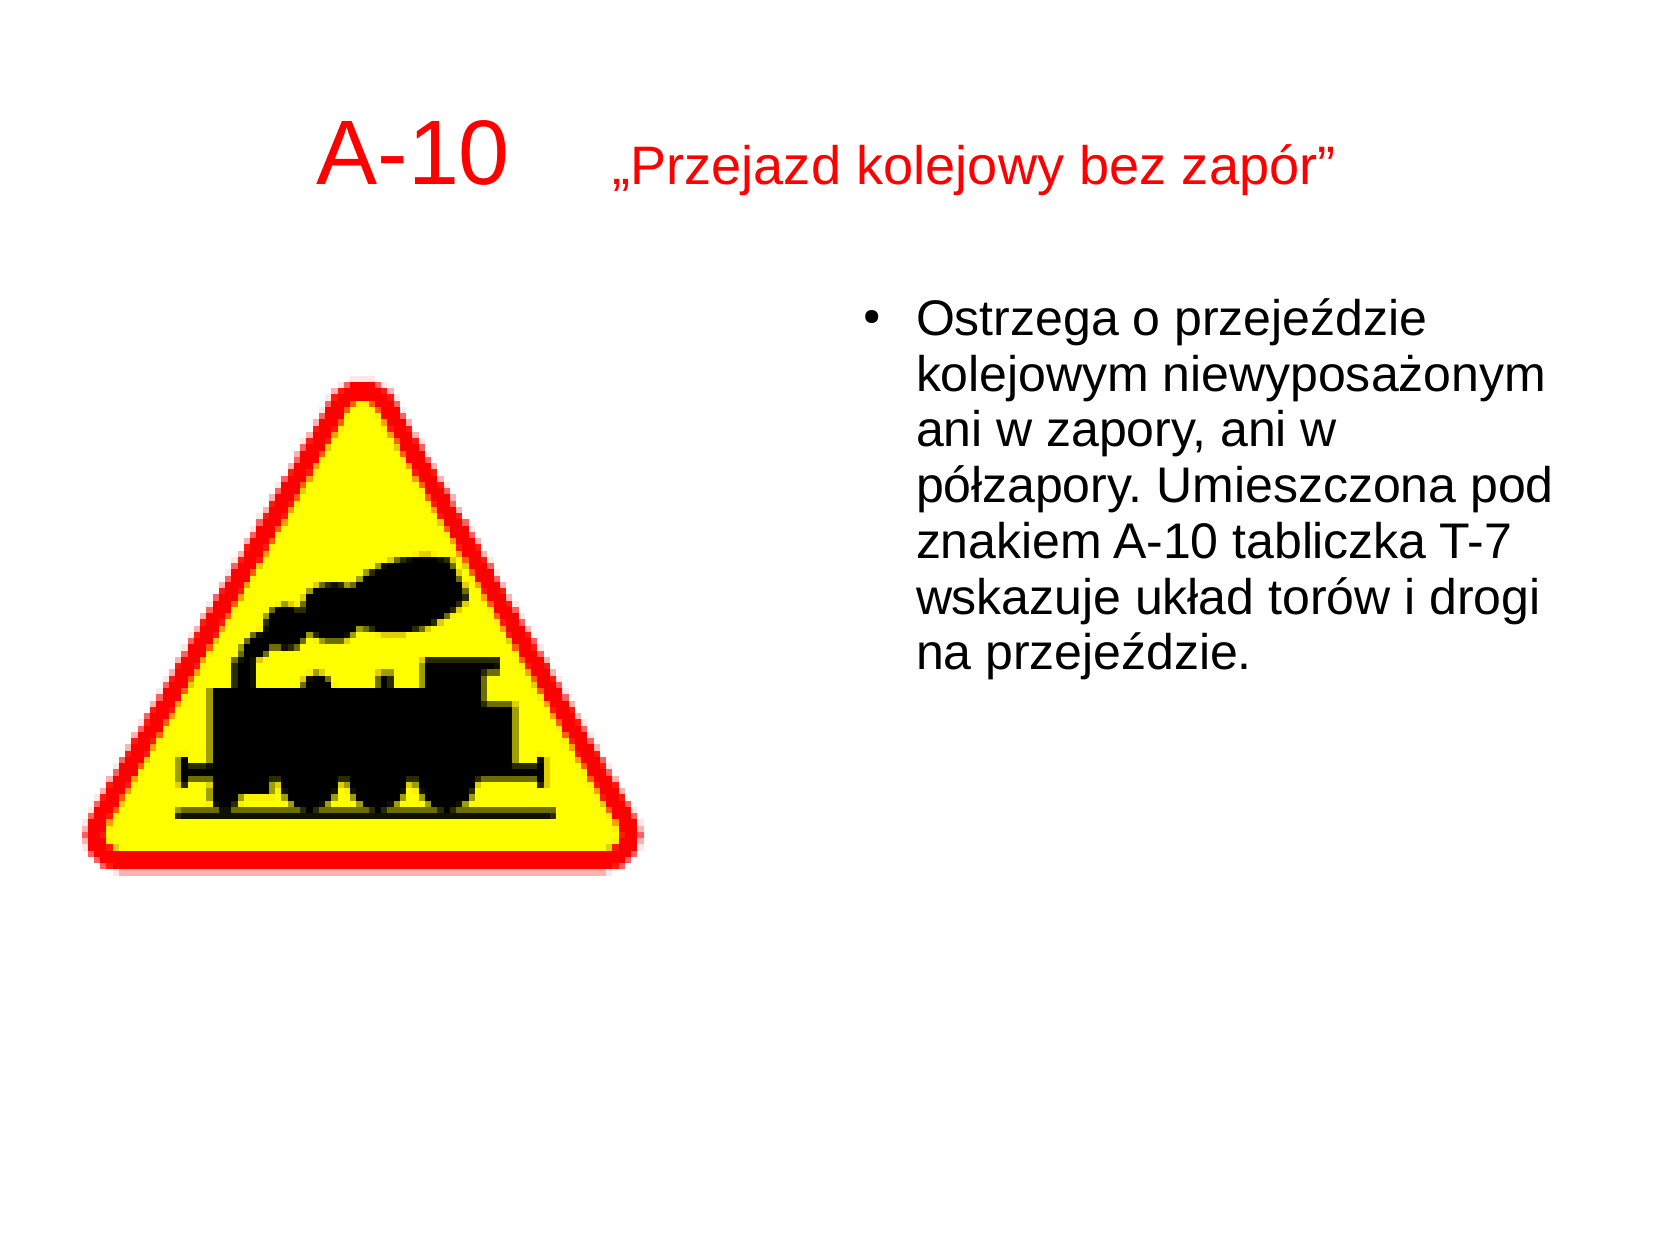

# A-10 „Przejazd kolejowy bez zapór”
Ostrzega o przejeździe kolejowym niewyposażonym ani w zapory, ani w półzapory. Umieszczona pod znakiem A-10 tabliczka T-7 wskazuje układ torów i drogi na przejeździe.